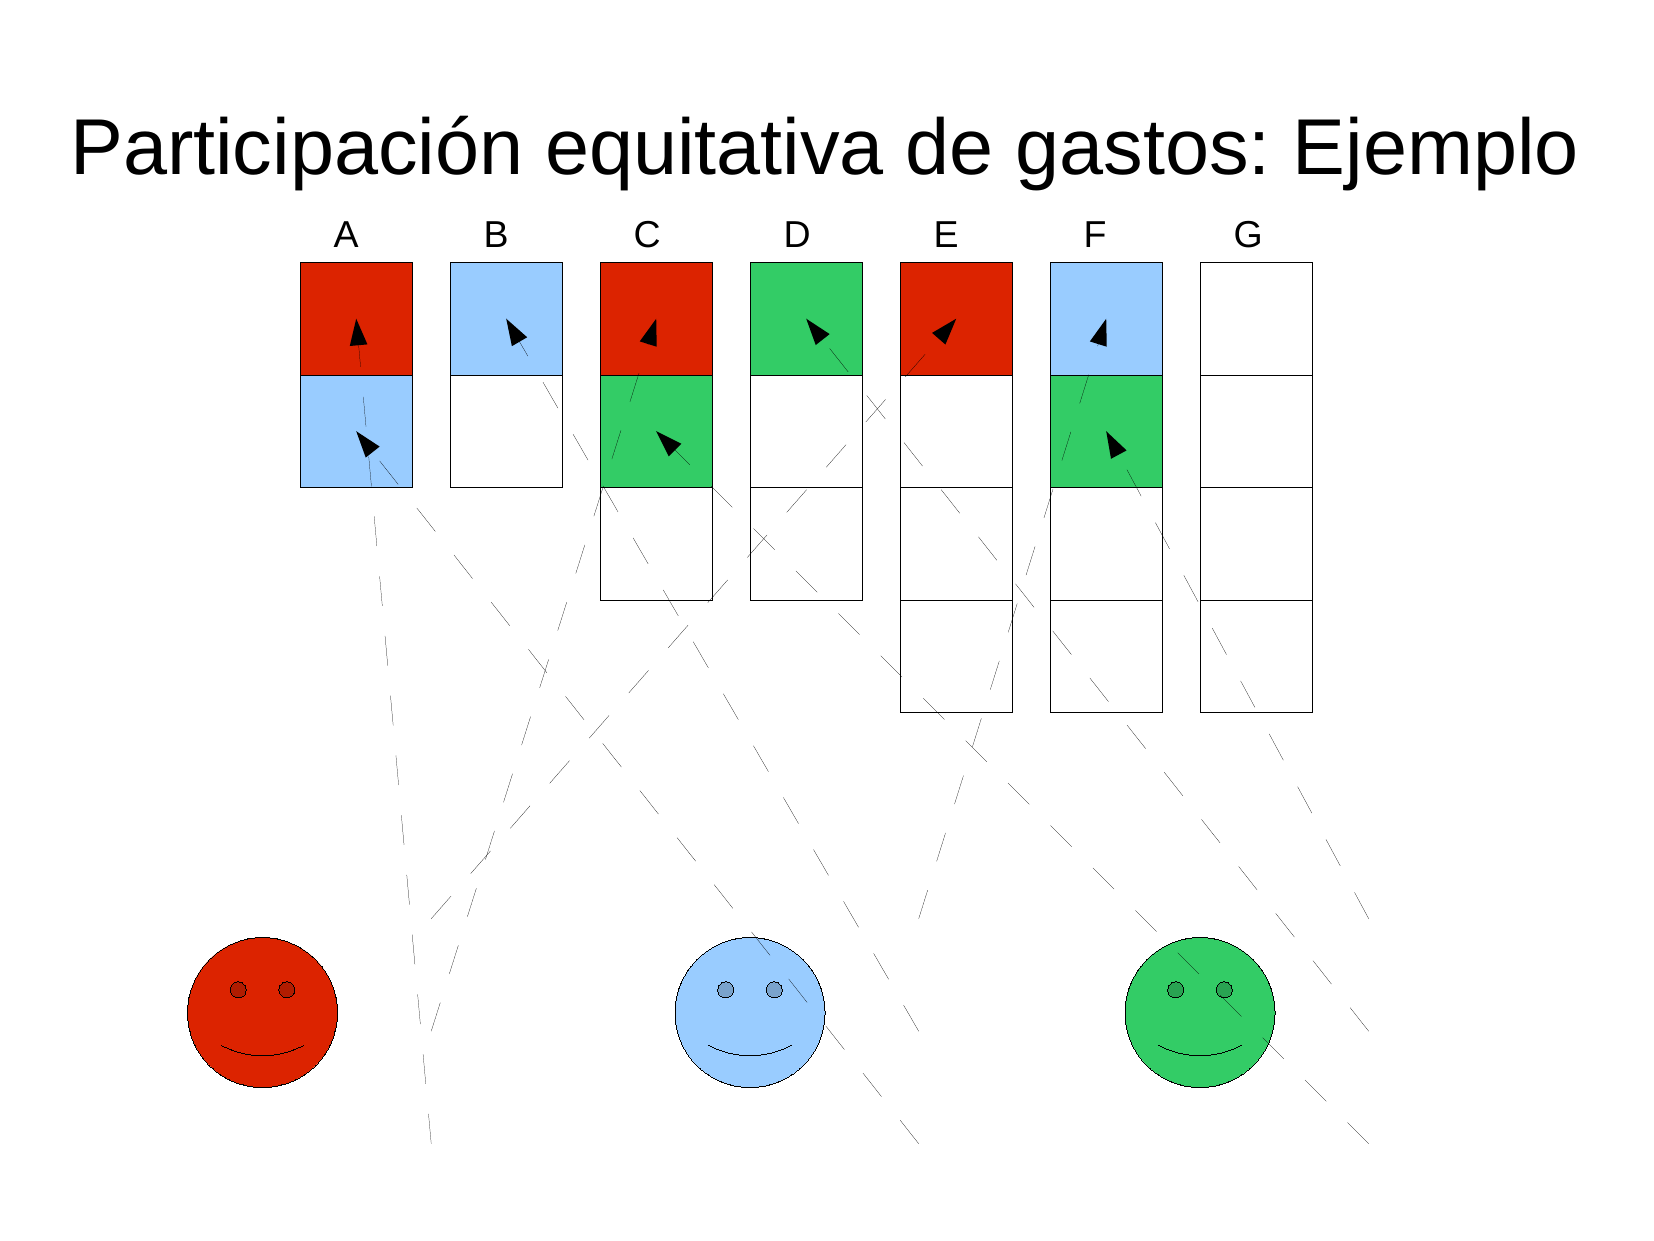

# Participación equitativa de gastos: Ejemplo
C
D
G
A
B
E
F